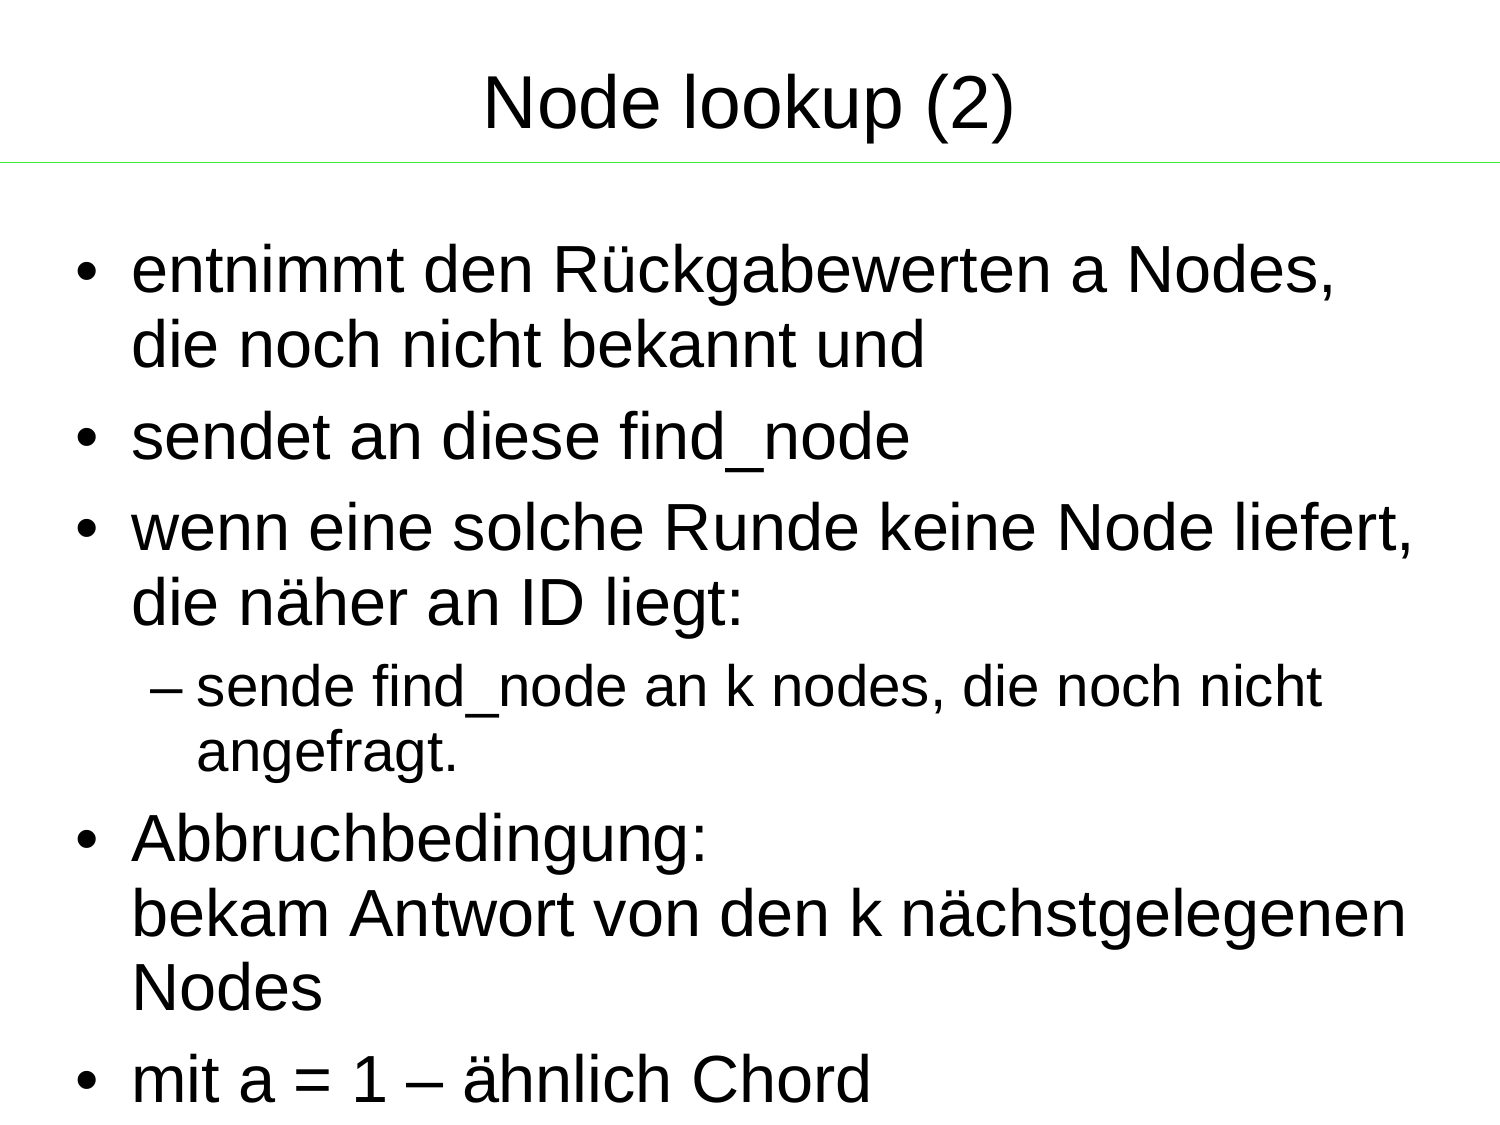

# Node lookup (2)
entnimmt den Rückgabewerten a Nodes, die noch nicht bekannt und
sendet an diese find_node
wenn eine solche Runde keine Node liefert, die näher an ID liegt:
sende find_node an k nodes, die noch nicht angefragt.
Abbruchbedingung:
bekam Antwort von den k nächstgelegenen Nodes
mit a = 1 – ähnlich Chord